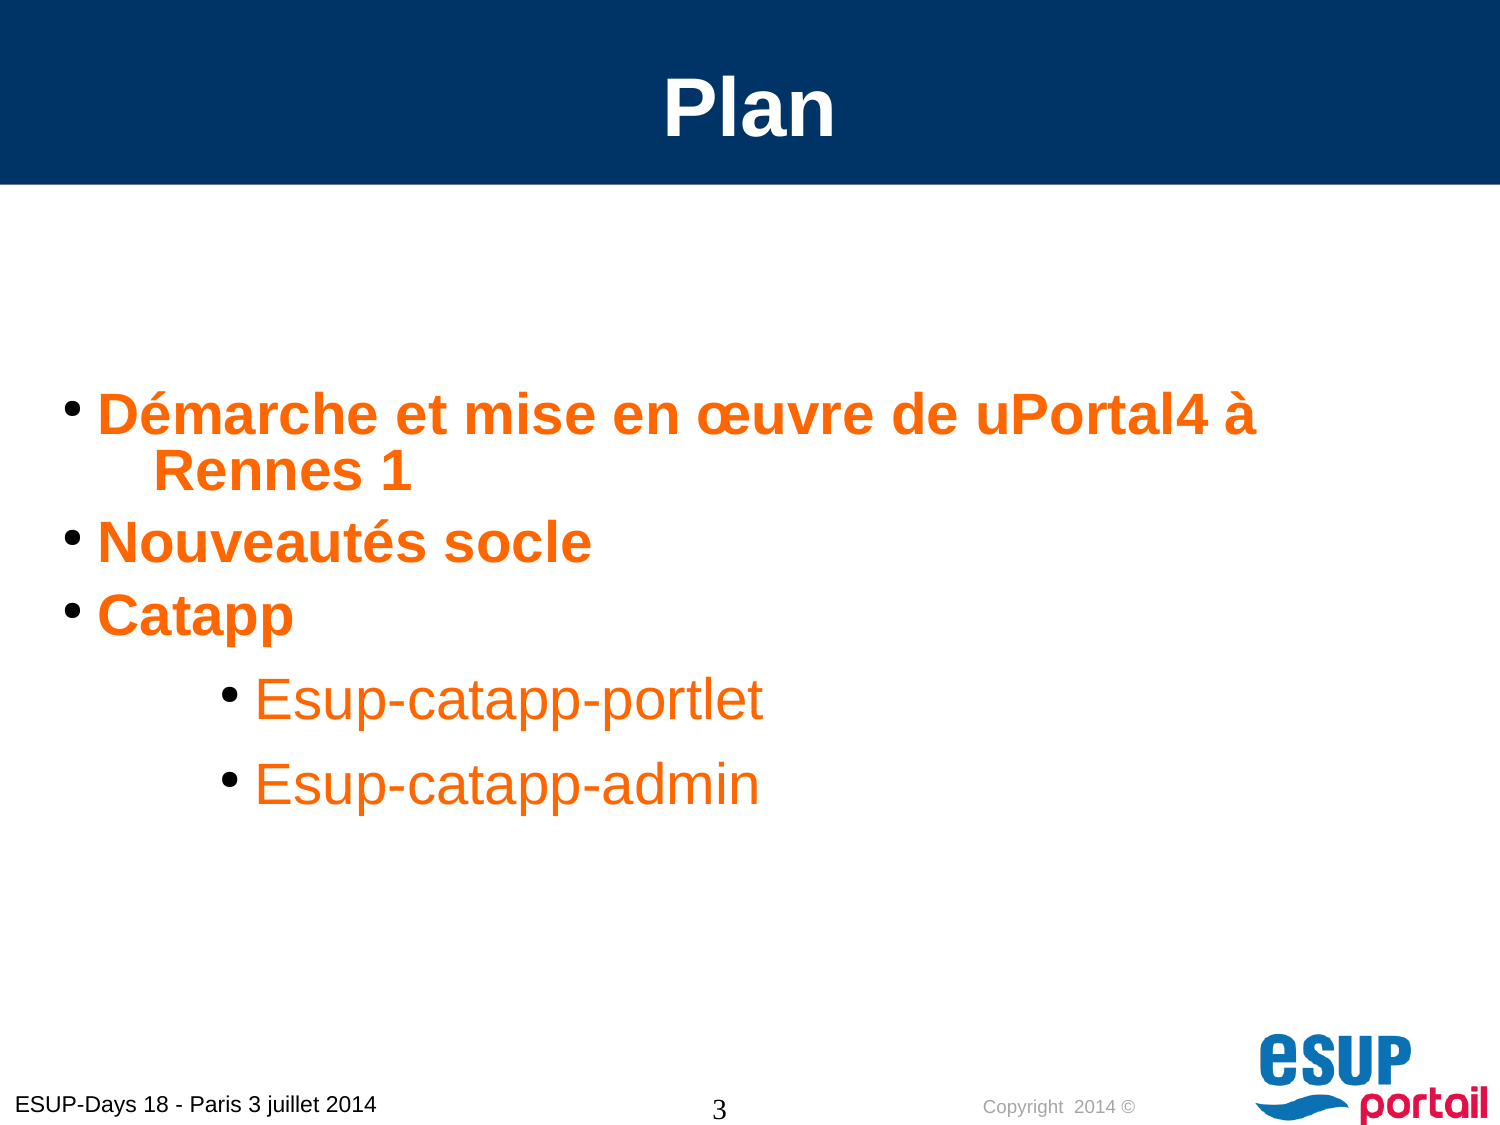

Plan
# Démarche et mise en œuvre de uPortal4 à Rennes 1
Nouveautés socle
Catapp
Esup-catapp-portlet
Esup-catapp-admin
3